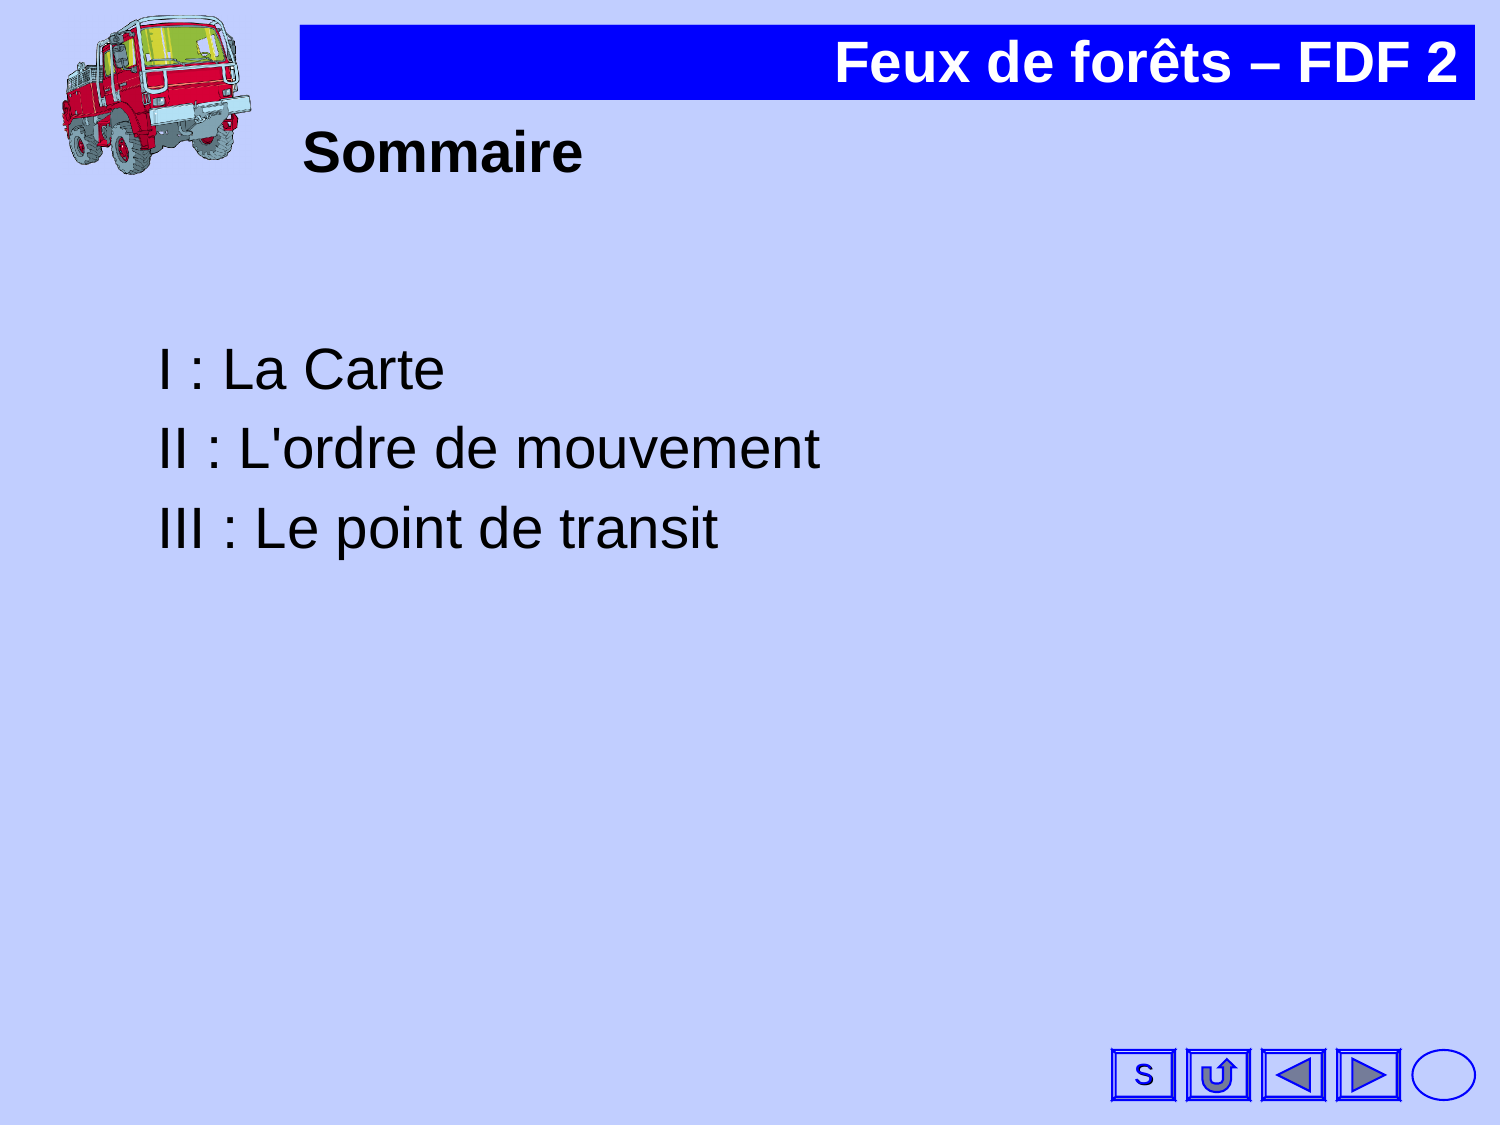

Feux de forêts – FDF 2
Sommaire
# I : La Carte
II : L'ordre de mouvement
III : Le point de transit